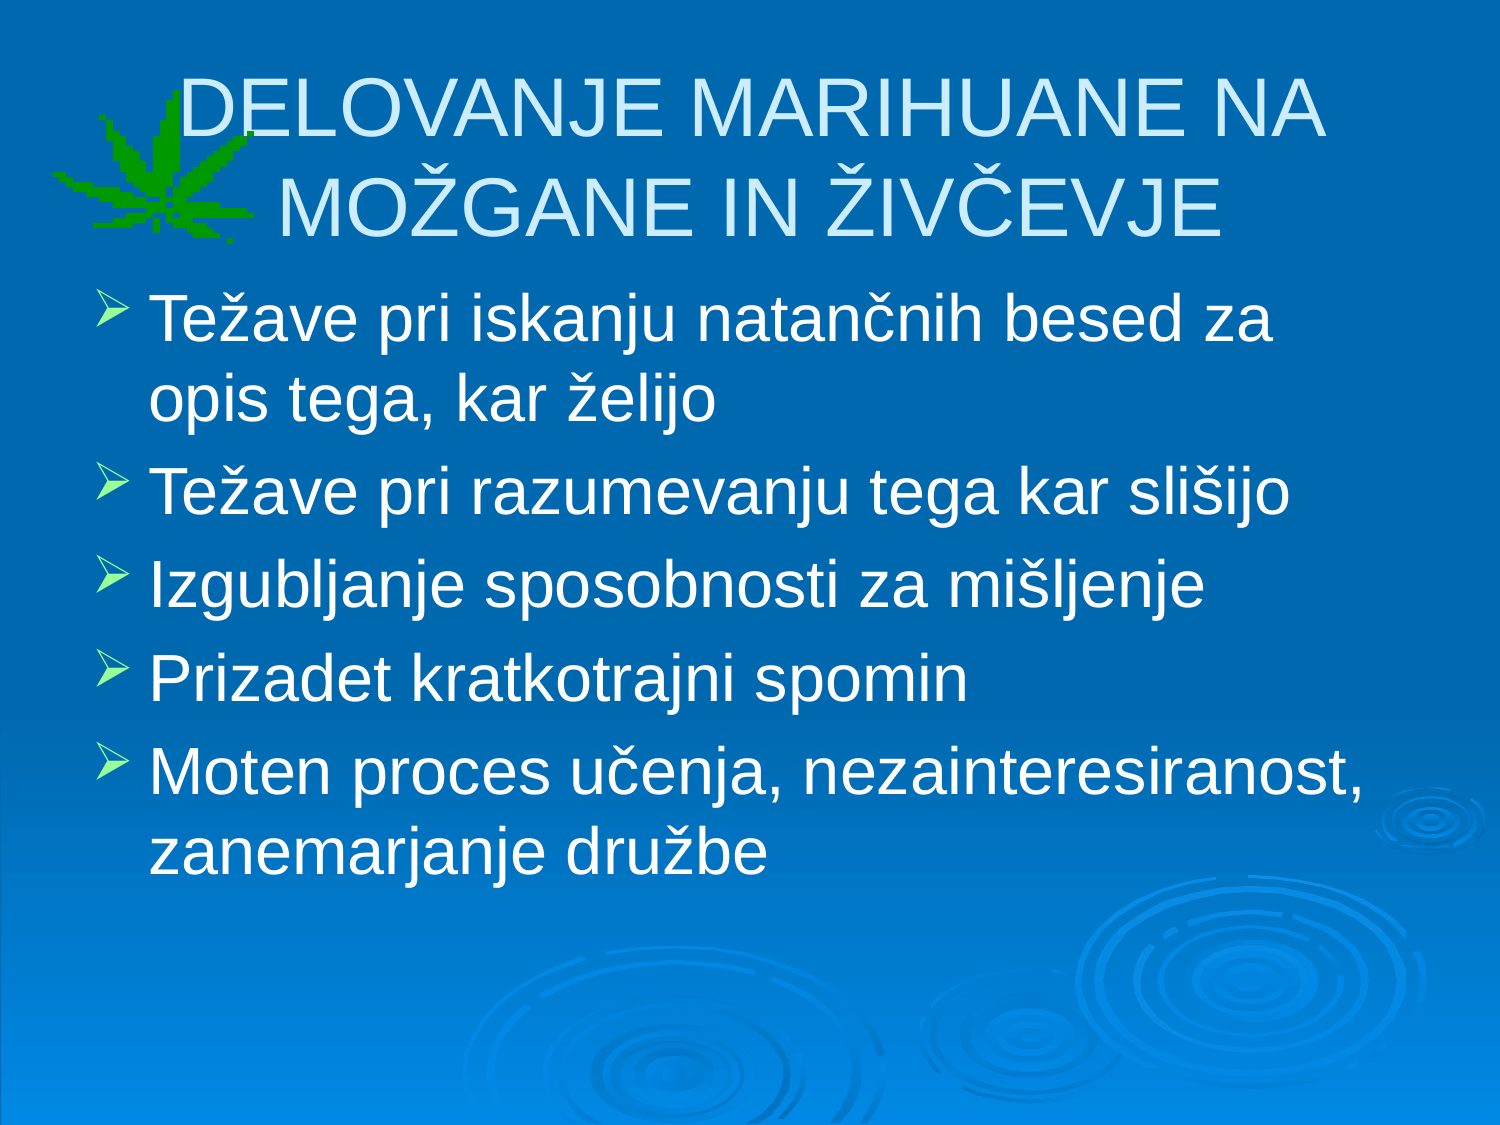

# DELOVANJE MARIHUANE NA MOŽGANE IN ŽIVČEVJE
Težave pri iskanju natančnih besed za opis tega, kar želijo
Težave pri razumevanju tega kar slišijo
Izgubljanje sposobnosti za mišljenje
Prizadet kratkotrajni spomin
Moten proces učenja, nezainteresiranost, zanemarjanje družbe